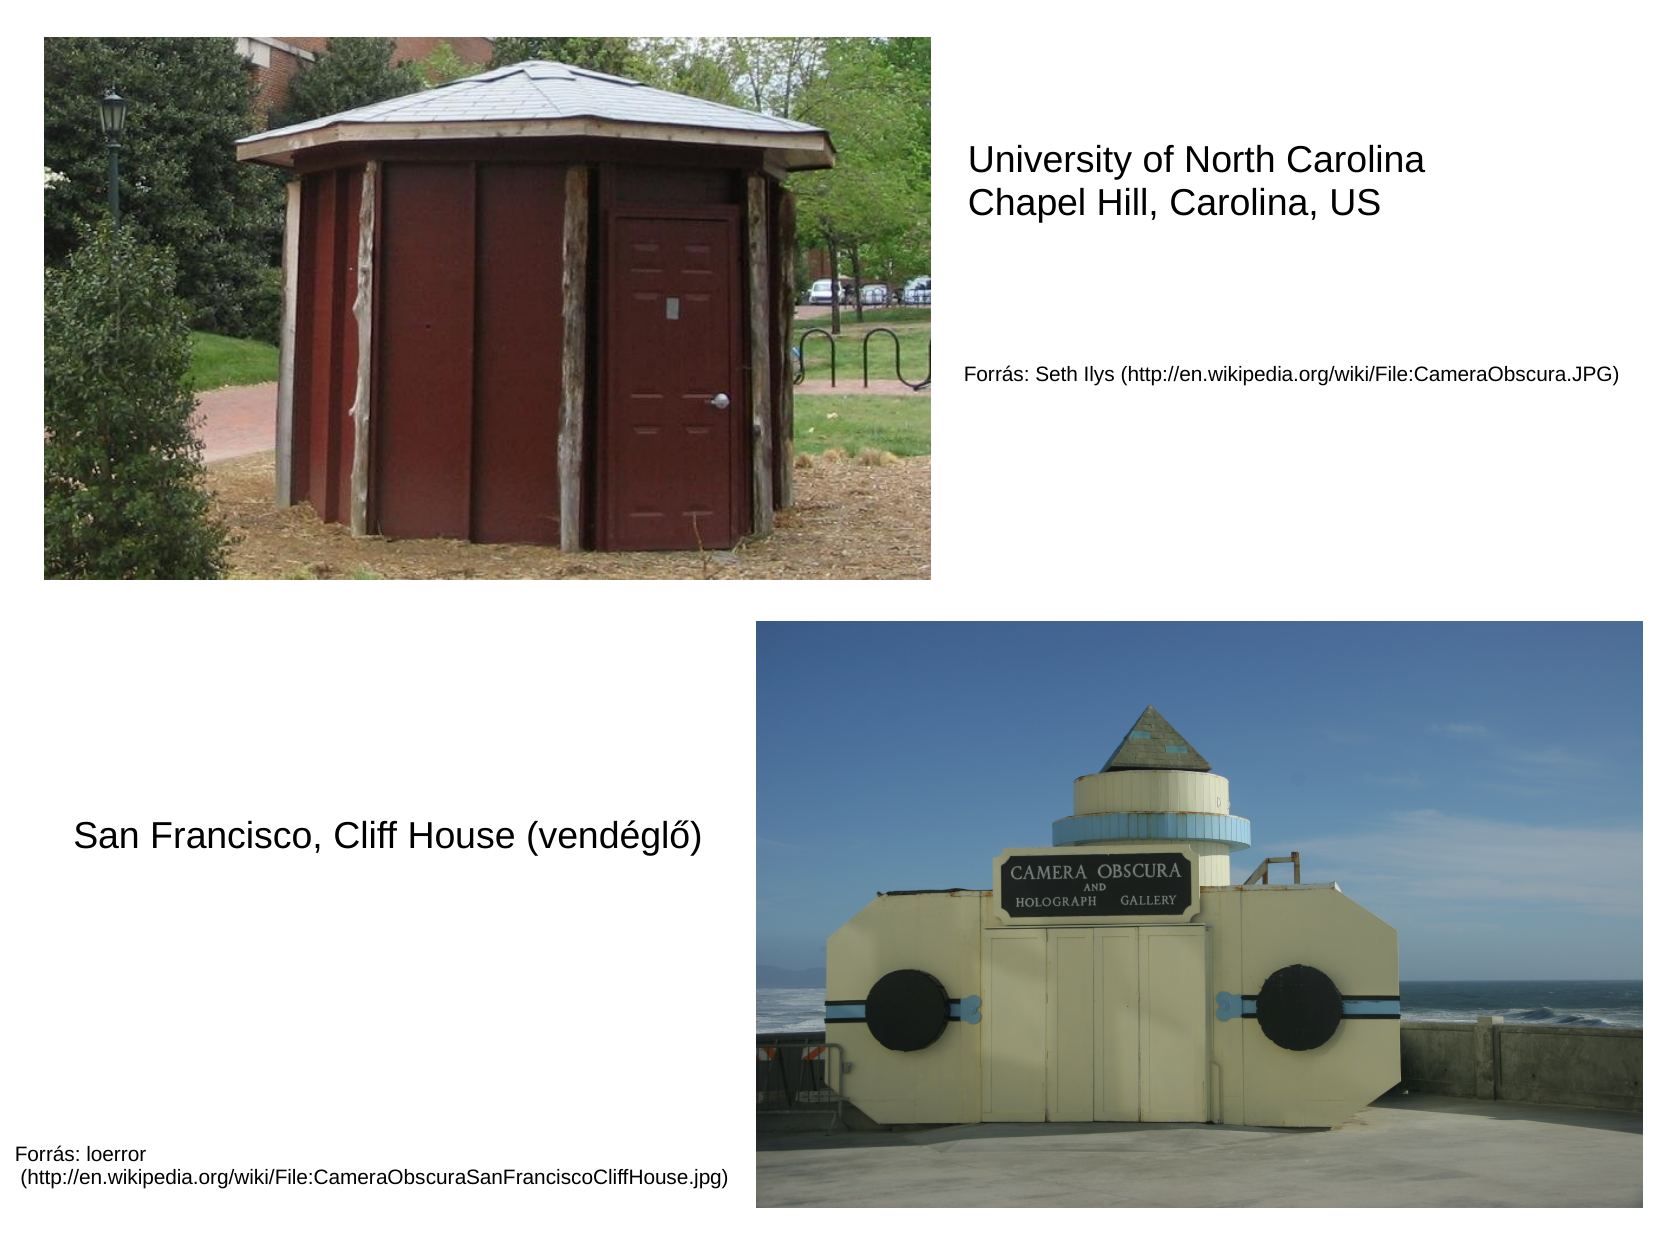

University of North Carolina
Chapel Hill, Carolina, US
Forrás: Seth Ilys (http://en.wikipedia.org/wiki/File:CameraObscura.JPG)
San Francisco, Cliff House (vendéglő)
Forrás: loerror
 (http://en.wikipedia.org/wiki/File:CameraObscuraSanFranciscoCliffHouse.jpg)